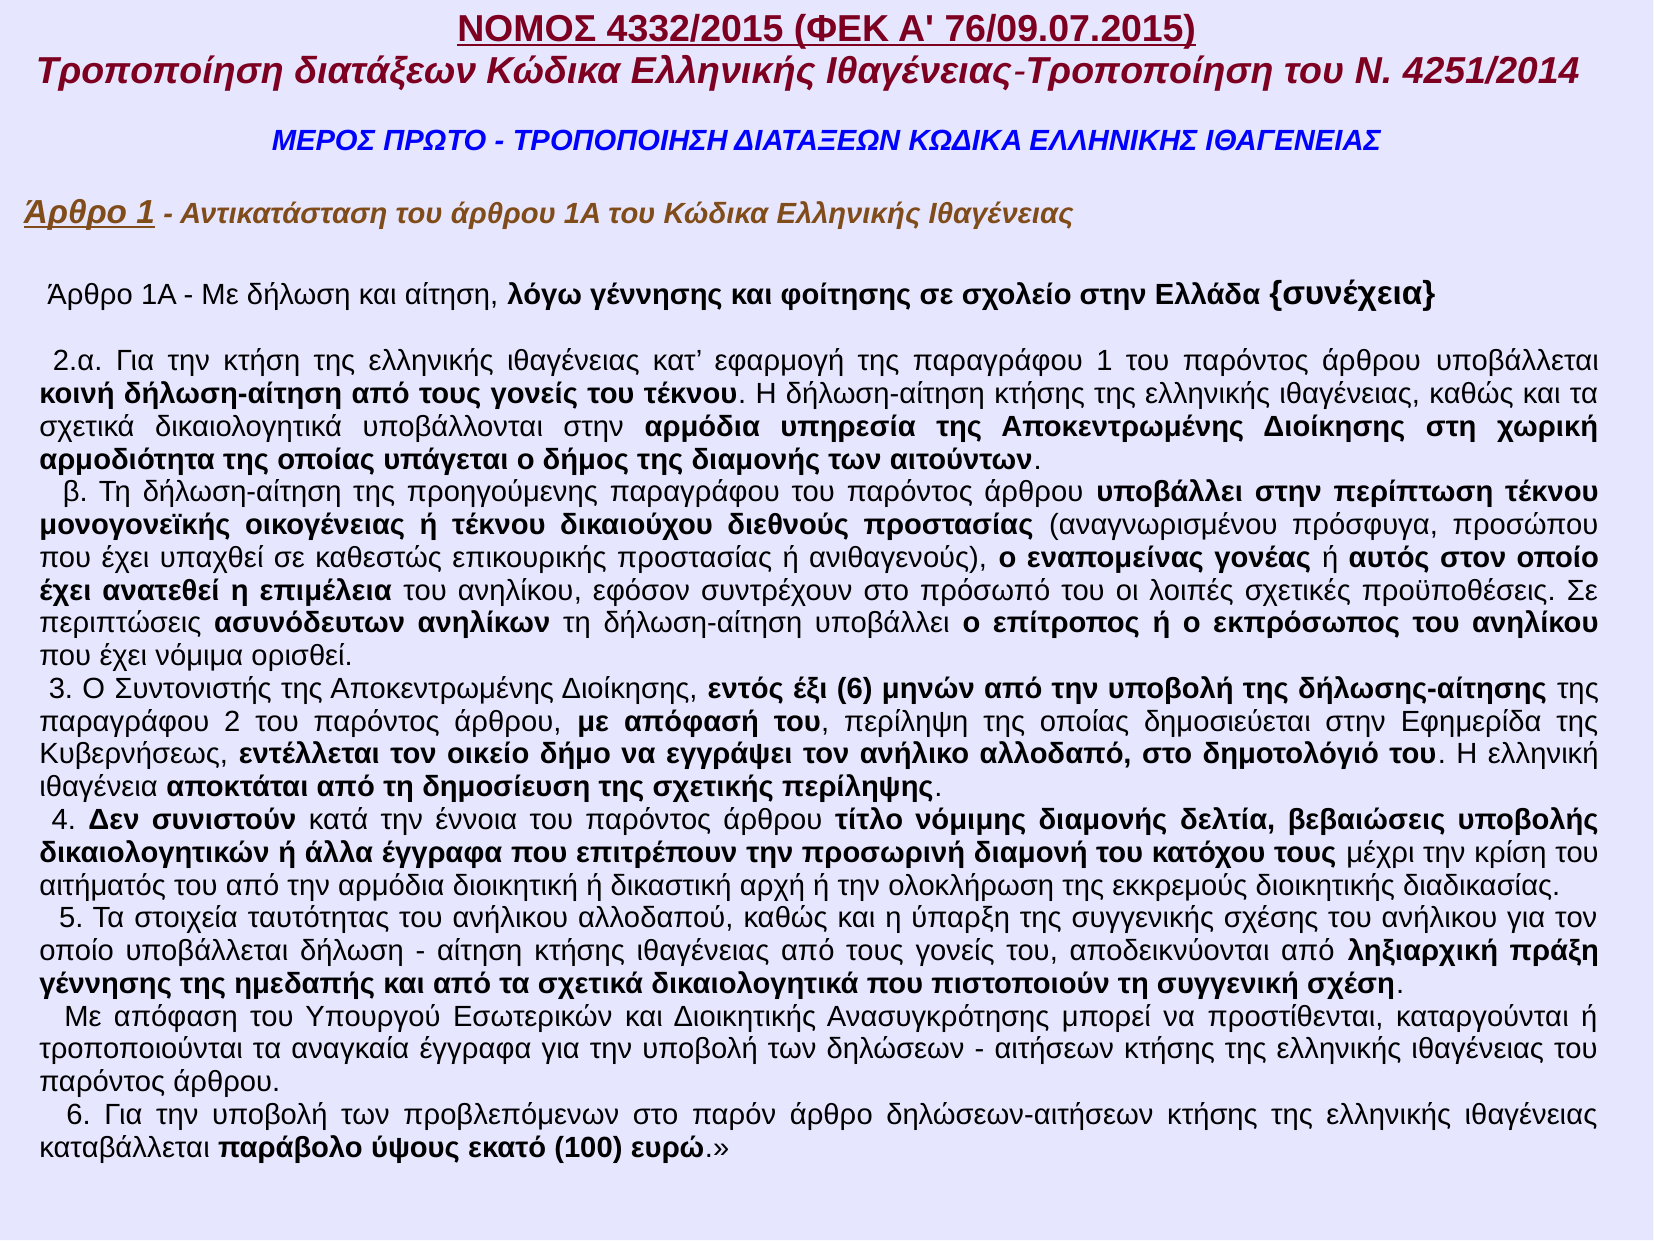

NOMOΣ 4332/2015 (ΦΕΚ Α' 76/09.07.2015)
 Τροποποίηση διατάξεων Κώδικα Ελληνικής Ιθαγένειας-Τροποποίηση του Ν. 4251/2014
ΜΕΡΟΣ ΠΡΩΤΟ - ΤΡΟΠΟΠΟΙΗΣΗ ΔΙΑΤΑΞΕΩΝ ΚΩΔΙΚΑ ΕΛΛΗΝΙΚΗΣ ΙΘΑΓΕΝΕΙΑΣ
 Άρθρο 1 - Αντικατάσταση του άρθρου 1Α του Κώδικα Ελληνικής Ιθαγένειας
 Άρθρο 1Α - Με δήλωση και αίτηση, λόγω γέννησης και φοίτησης σε σχολείο στην Ελλάδα {συνέχεια}
 2.α. Για την κτήση της ελληνικής ιθαγένειας κατ’ εφαρμογή της παραγράφου 1 του παρόντος άρθρου υποβάλλεται κοινή δήλωση-αίτηση από τους γονείς του τέκνου. Η δήλωση-αίτηση κτήσης της ελληνικής ιθαγένειας, καθώς και τα σχετικά δικαιολογητικά υποβάλλονται στην αρμόδια υπηρεσία της Αποκεντρωμένης Διοίκησης στη χωρική αρμοδιότητα της οποίας υπάγεται ο δήμος της διαμονής των αιτούντων.
 β. Τη δήλωση-αίτηση της προηγούμενης παραγράφου του παρόντος άρθρου υποβάλλει στην περίπτωση τέκνου μονογονεϊκής οικογένειας ή τέκνου δικαιούχου διεθνούς προστασίας (αναγνωρισμένου πρόσφυγα, προσώπου που έχει υπαχθεί σε καθεστώς επικουρικής προστασίας ή ανιθαγενούς), ο εναπομείνας γονέας ή αυτός στον οποίο έχει ανατεθεί η επιμέλεια του ανηλίκου, εφόσον συντρέχουν στο πρόσωπό του οι λοιπές σχετικές προϋποθέσεις. Σε περιπτώσεις ασυνόδευτων ανηλίκων τη δήλωση-αίτηση υποβάλλει ο επίτροπος ή ο εκπρόσωπος του ανηλίκου που έχει νόμιμα ορισθεί.
 3. Ο Συντονιστής της Αποκεντρωμένης Διοίκησης, εντός έξι (6) μηνών από την υποβολή της δήλωσης-αίτησης της παραγράφου 2 του παρόντος άρθρου, με απόφασή του, περίληψη της οποίας δημοσιεύεται στην Εφημερίδα της Κυβερνήσεως, εντέλλεται τον οικείο δήμο να εγγράψει τον ανήλικο αλλοδαπό, στο δημοτολόγιό του. Η ελληνική ιθαγένεια αποκτάται από τη δημοσίευση της σχετικής περίληψης.
 4. Δεν συνιστούν κατά την έννοια του παρόντος άρθρου τίτλο νόμιμης διαμονής δελτία, βεβαιώσεις υποβολής δικαιολογητικών ή άλλα έγγραφα που επιτρέπουν την προσωρινή διαμονή του κατόχου τους μέχρι την κρίση του αιτήματός του από την αρμόδια διοικητική ή δικαστική αρχή ή την ολοκλήρωση της εκκρεμούς διοικητικής διαδικασίας.
 5. Τα στοιχεία ταυτότητας του ανήλικου αλλοδαπού, καθώς και η ύπαρξη της συγγενικής σχέσης του ανήλικου για τον οποίο υποβάλλεται δήλωση - αίτηση κτήσης ιθαγένειας από τους γονείς του, αποδεικνύονται από ληξιαρχική πράξη γέννησης της ημεδαπής και από τα σχετικά δικαιολογητικά που πιστοποιούν τη συγγενική σχέση.
 Με απόφαση του Υπουργού Εσωτερικών και Διοικητικής Ανασυγκρότησης μπορεί να προστίθενται, καταργούνται ή τροποποιούνται τα αναγκαία έγγραφα για την υποβολή των δηλώσεων - αιτήσεων κτήσης της ελληνικής ιθαγένειας του παρόντος άρθρου.
 6. Για την υποβολή των προβλεπόμενων στο παρόν άρθρο δηλώσεων-αιτήσεων κτήσης της ελληνικής ιθαγένειας καταβάλλεται παράβολο ύψους εκατό (100) ευρώ.»